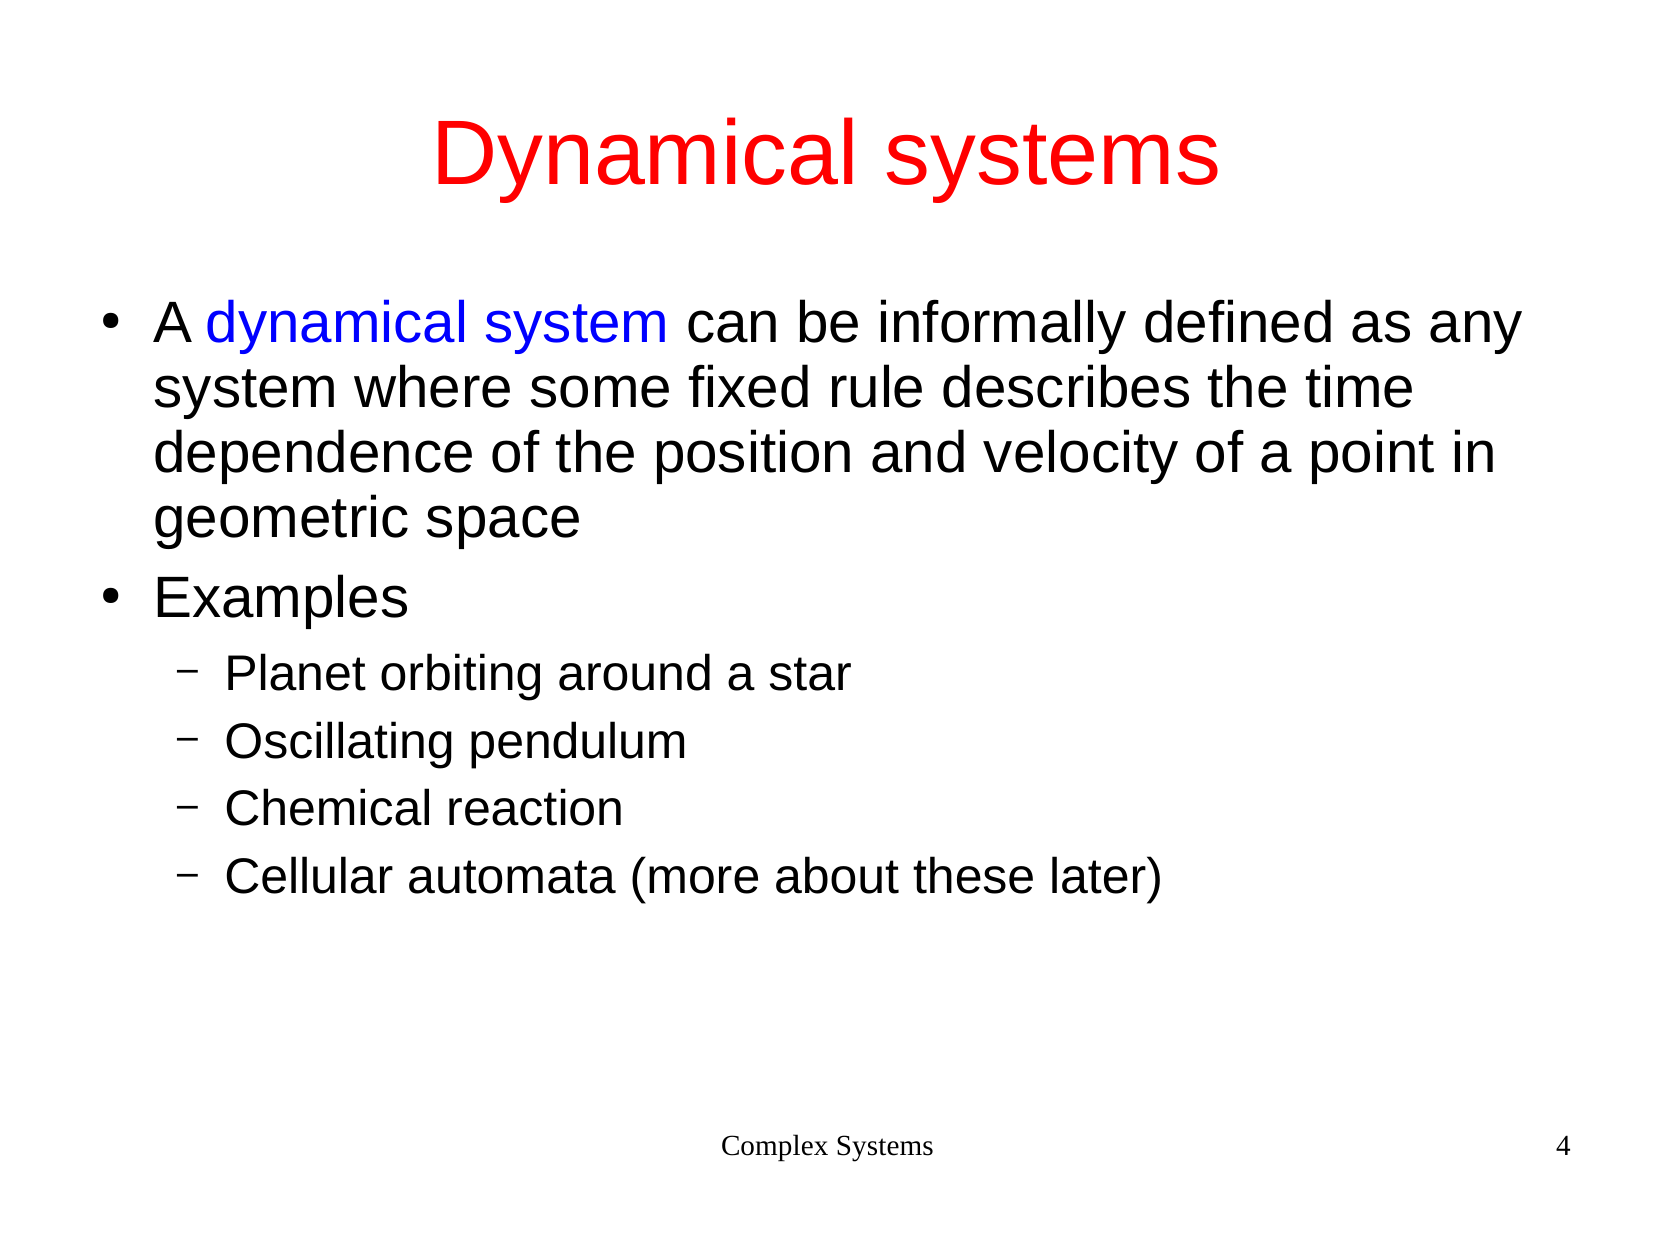

# Dynamical systems
A dynamical system can be informally defined as any system where some fixed rule describes the time dependence of the position and velocity of a point in geometric space
Examples
Planet orbiting around a star
Oscillating pendulum
Chemical reaction
Cellular automata (more about these later)
Complex Systems
4